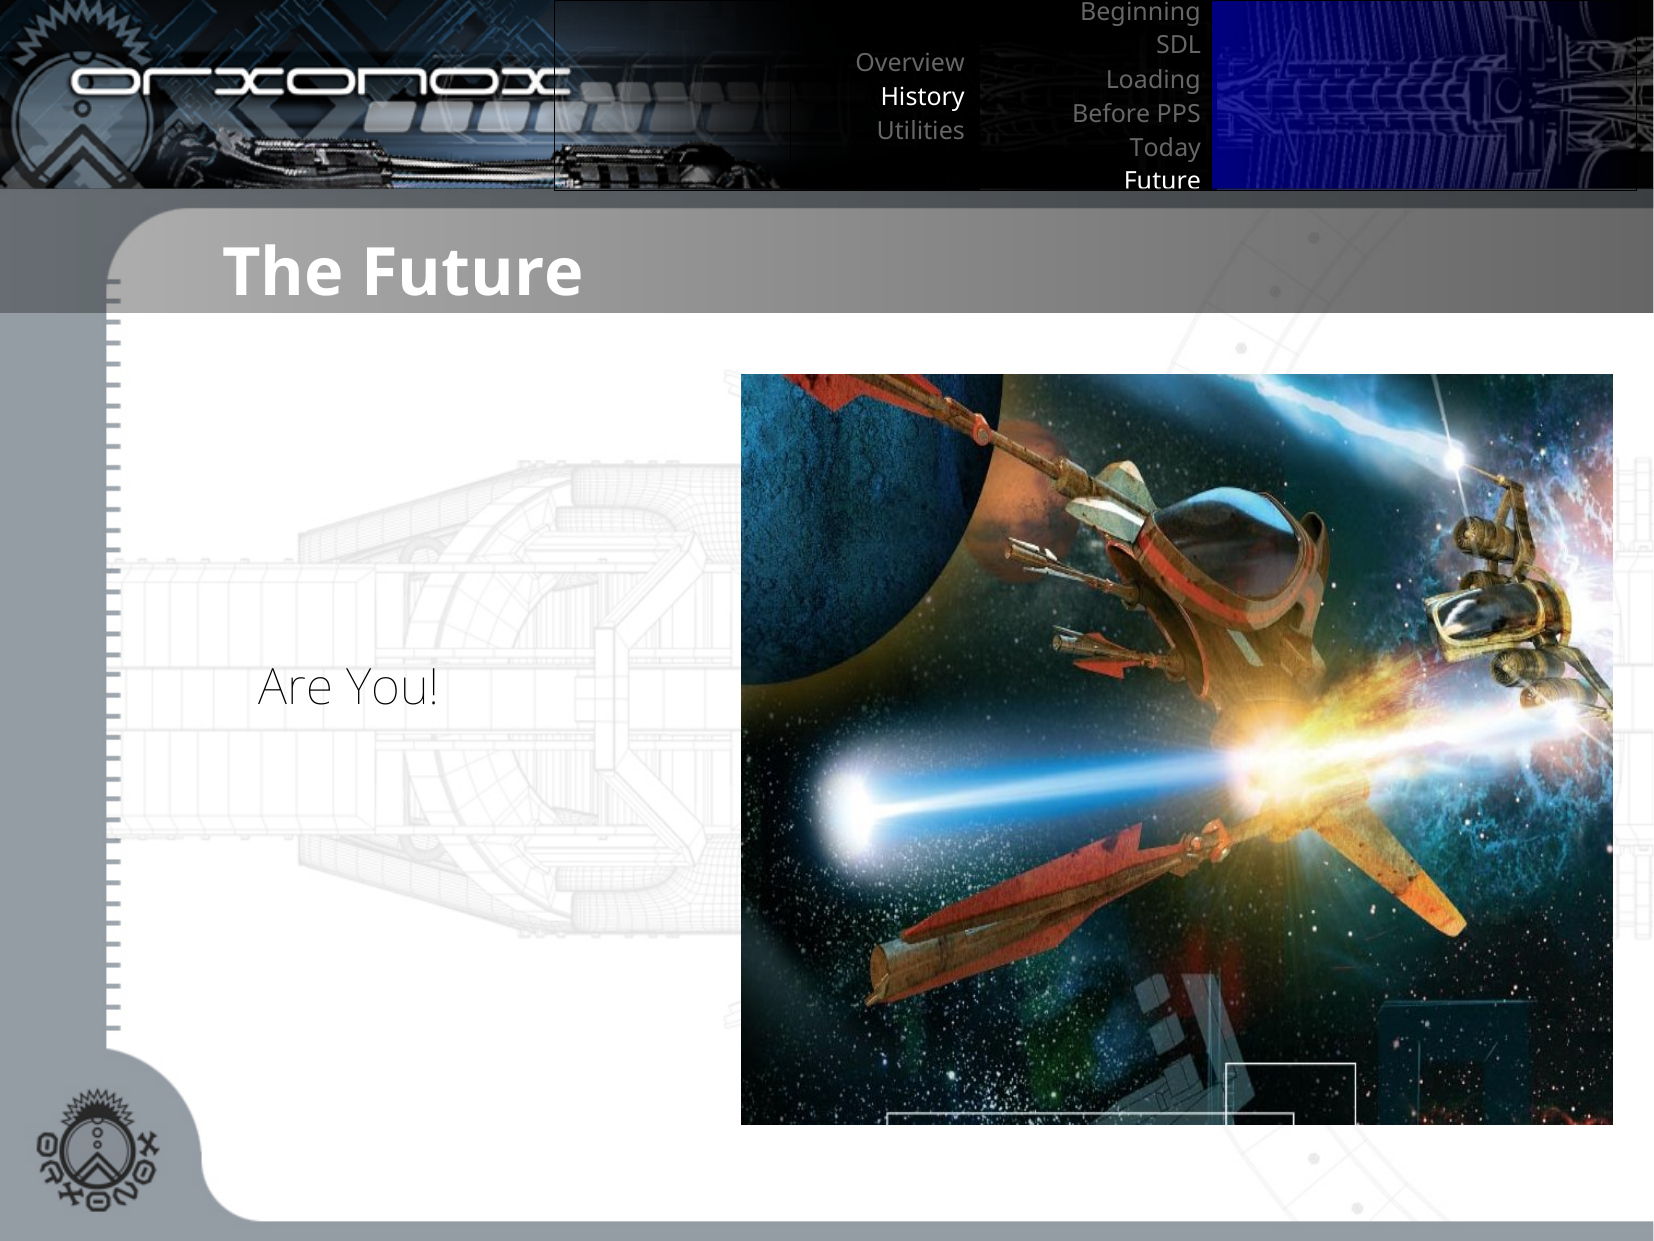

Beginning
SDL
Loading
Before PPS
Today
Future
Overview
History
Utilities
The Future
Are You!